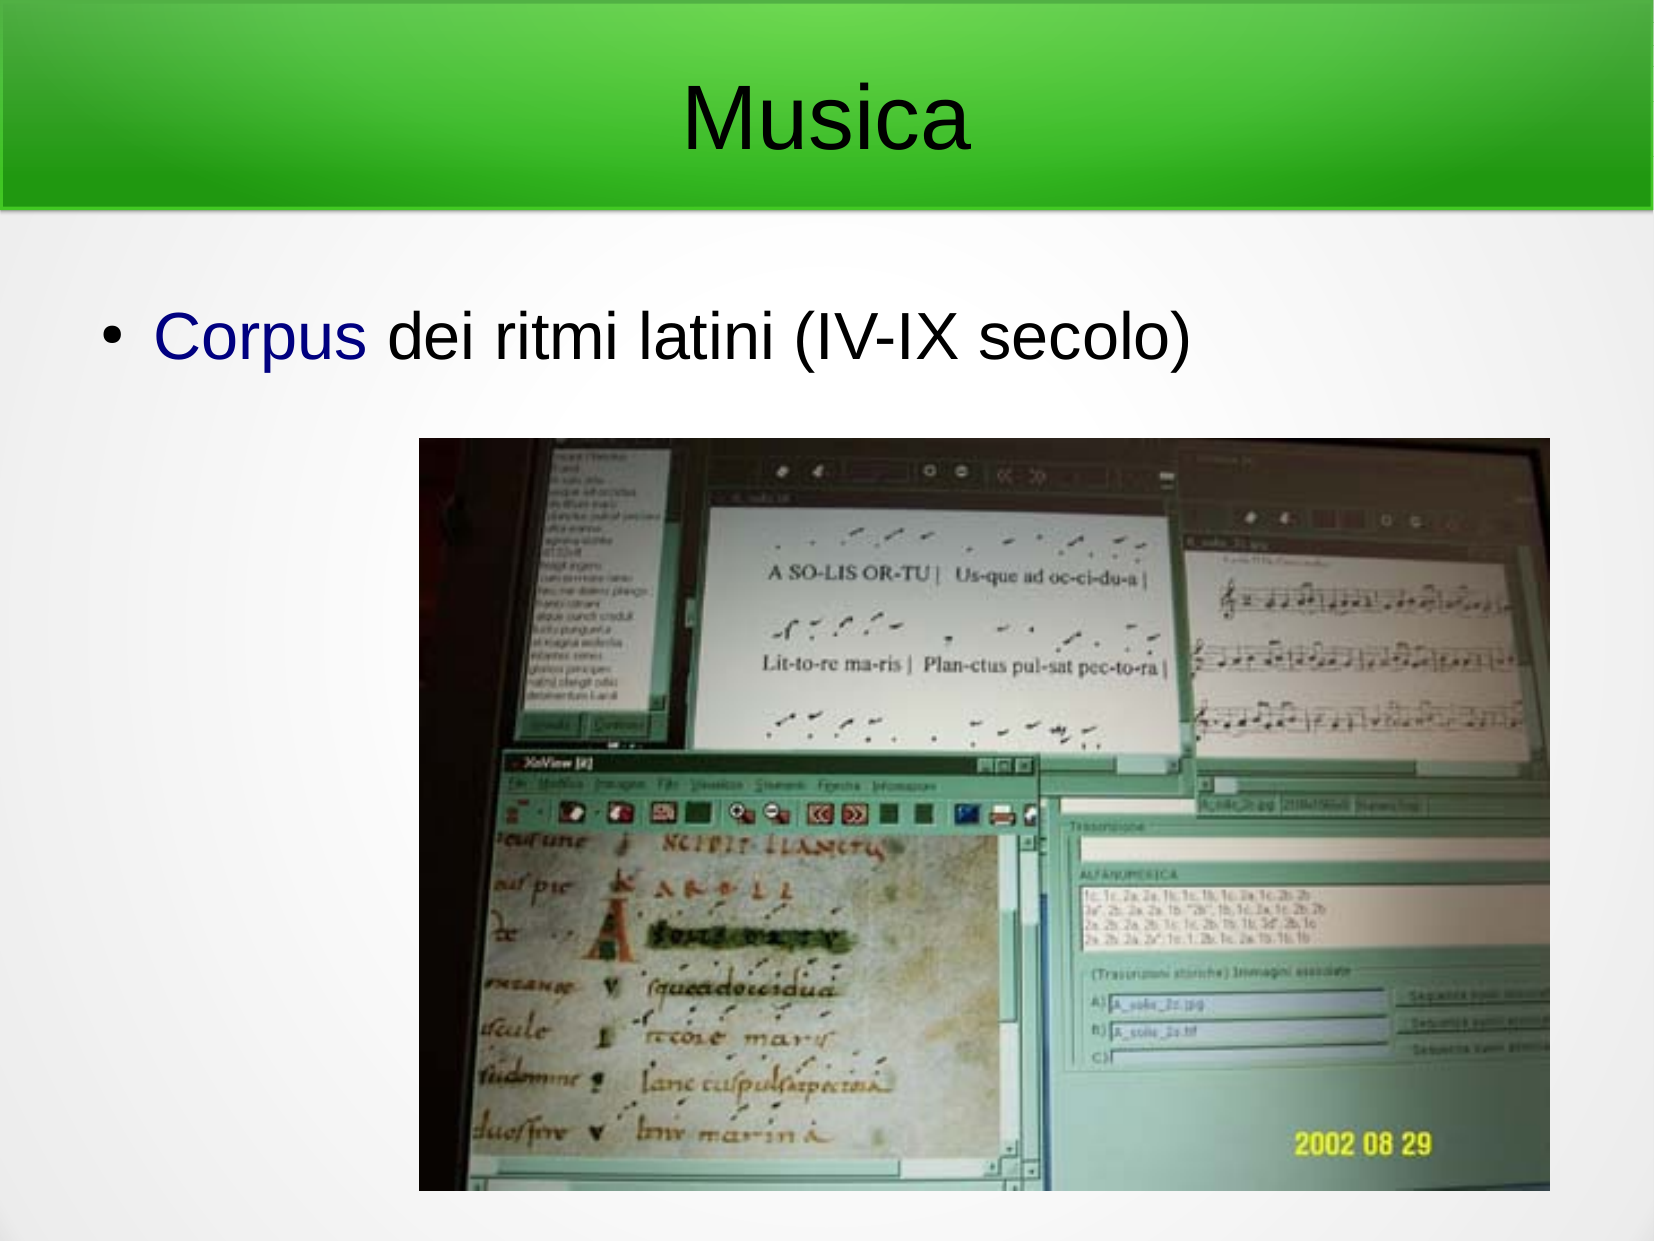

# Musica
Corpus dei ritmi latini (IV-IX secolo)